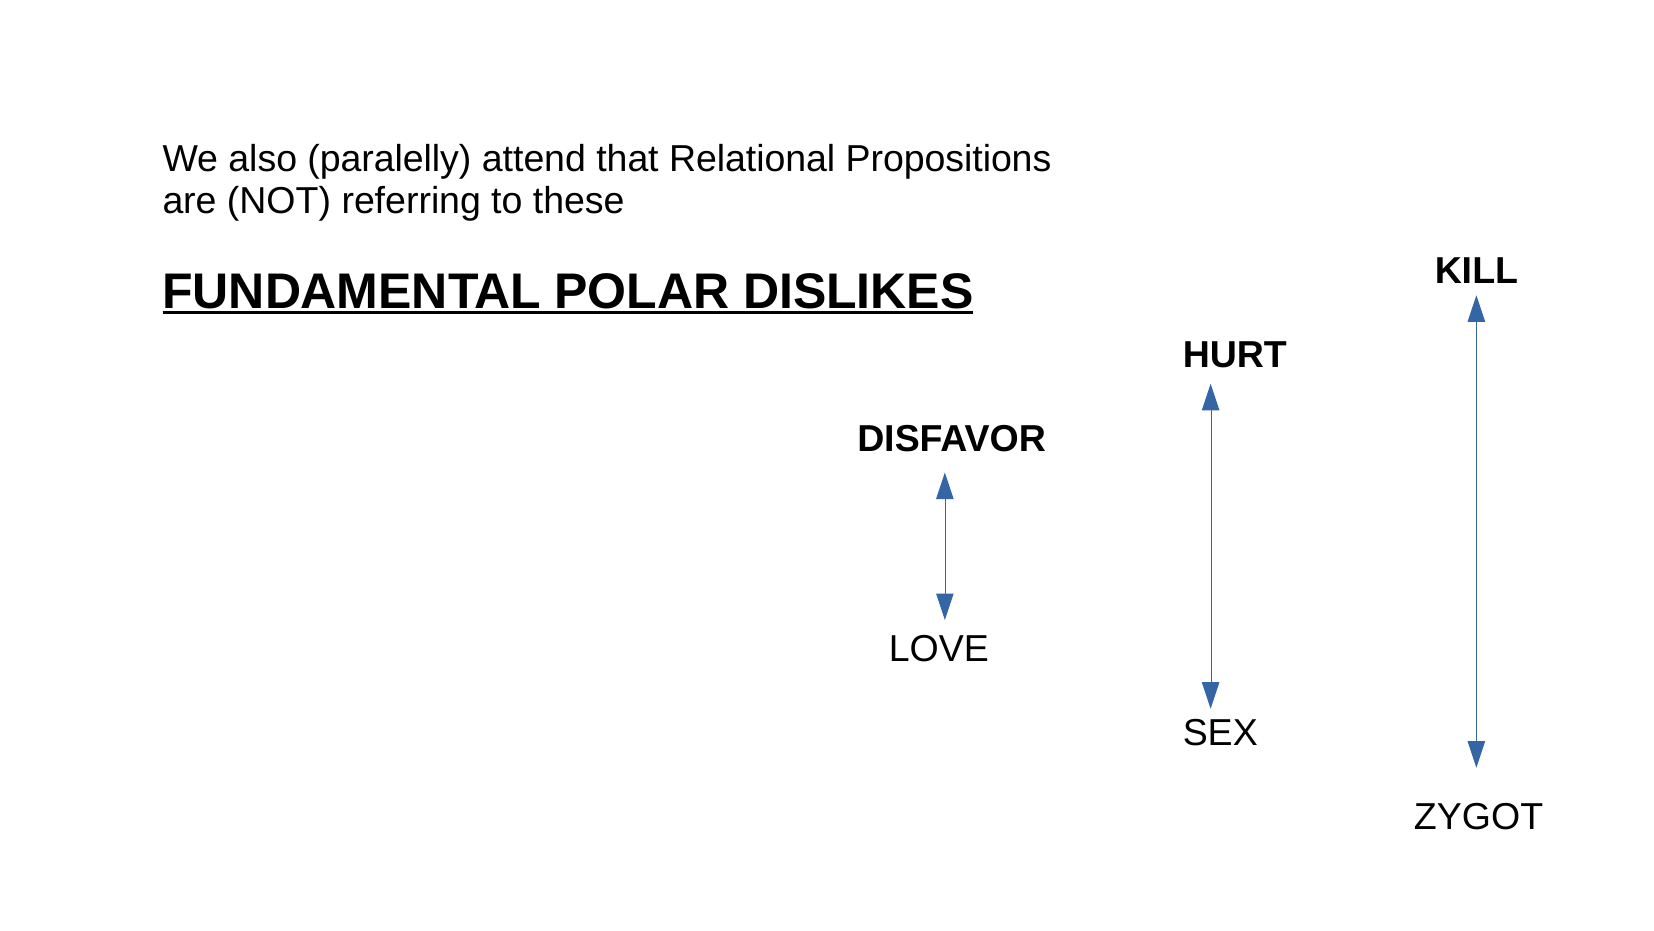

We also (paralelly) attend that Relational Propositions
are (NOT) referring to these
FUNDAMENTAL POLAR DISLIKES
 KILL
 HURT
 DISFAVOR
 LOVE
 SEX
 ZYGOT